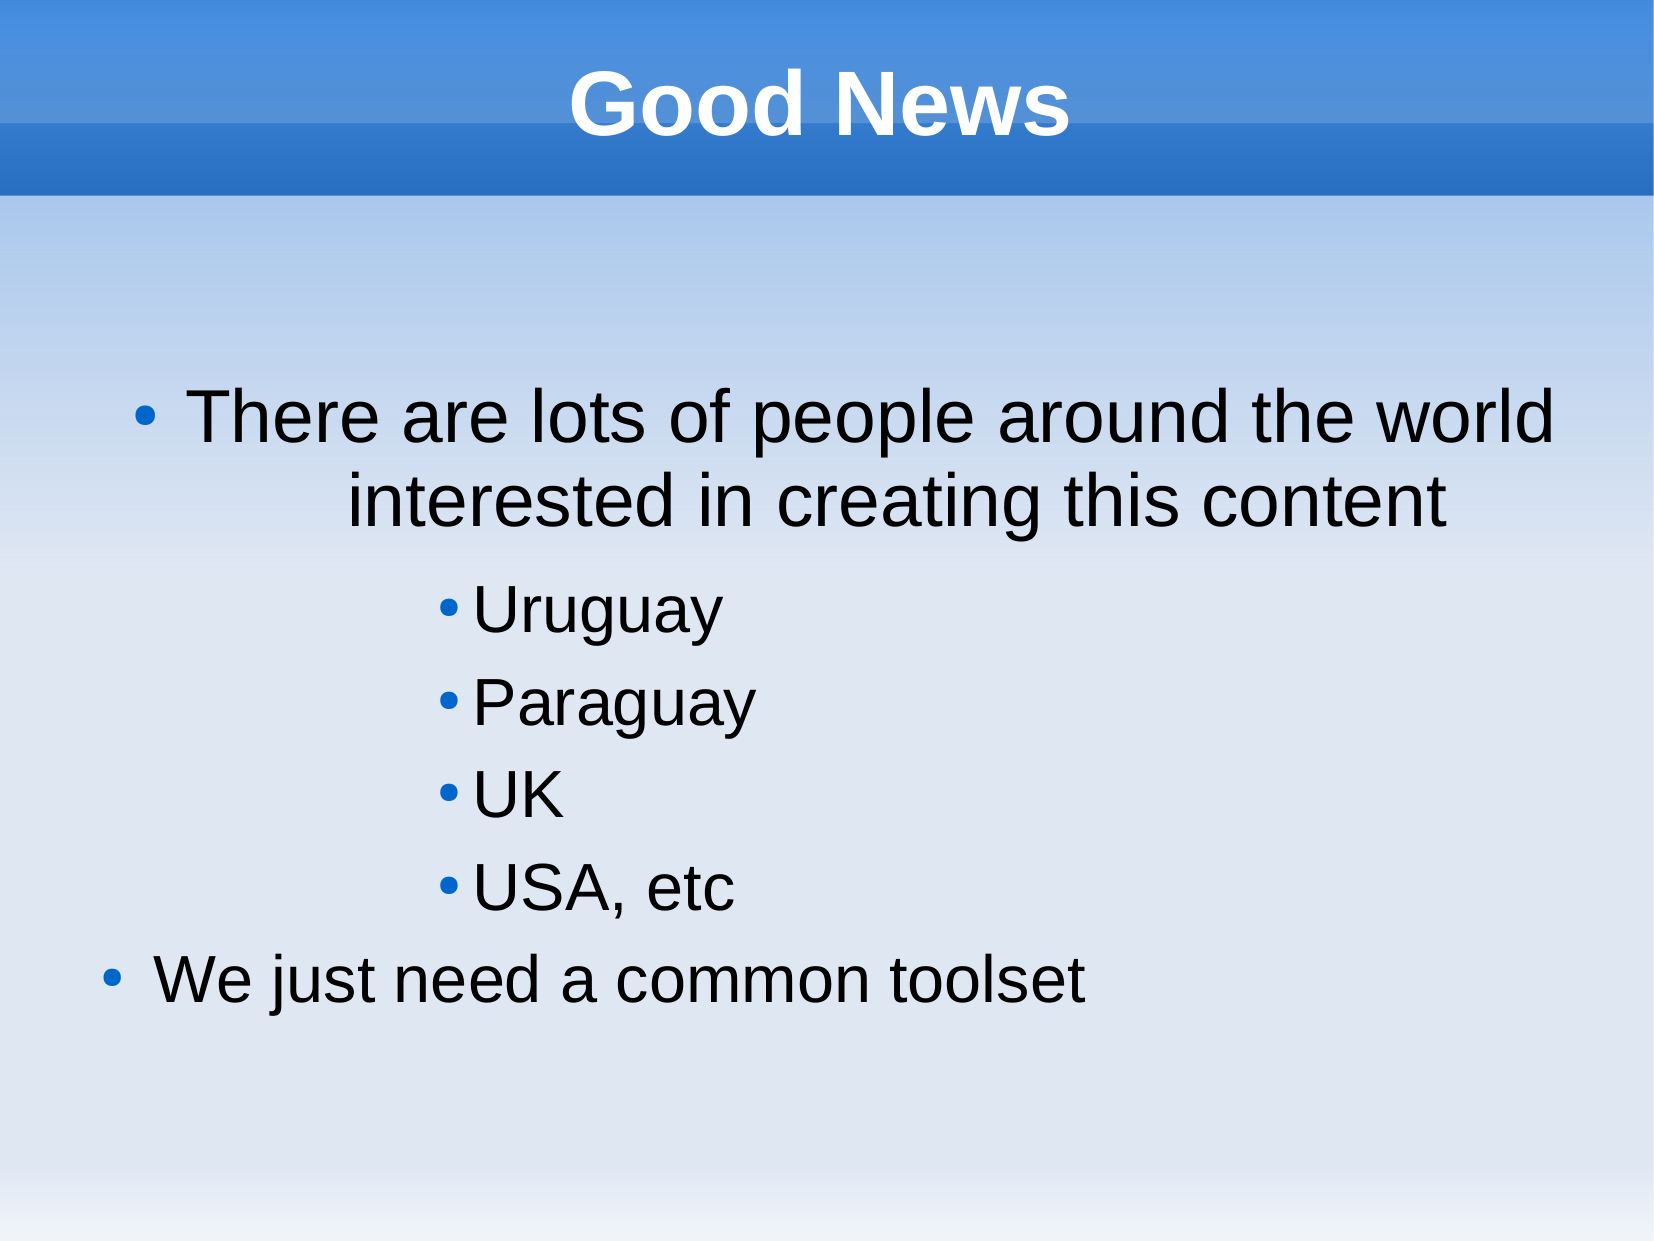

# Good News
There are lots of people around the world interested in creating this content
Uruguay
Paraguay
UK
USA, etc
We just need a common toolset